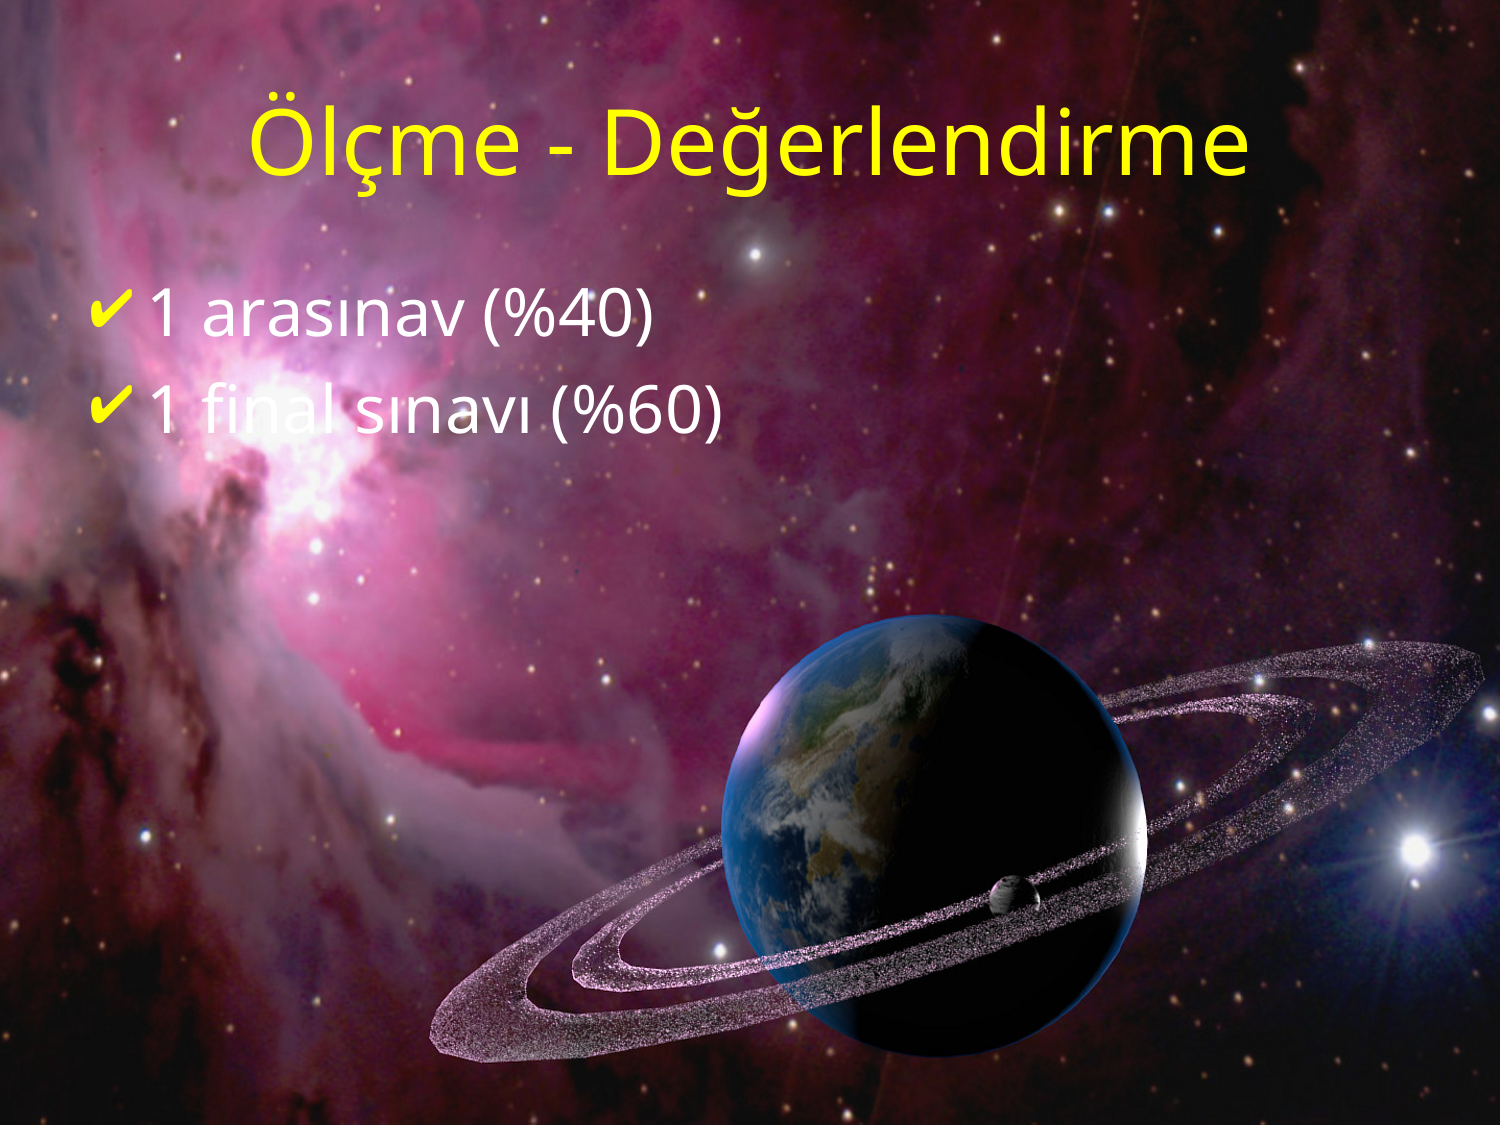

# Ölçme - Değerlendirme
1 arasınav (%40)
1 final sınavı (%60)